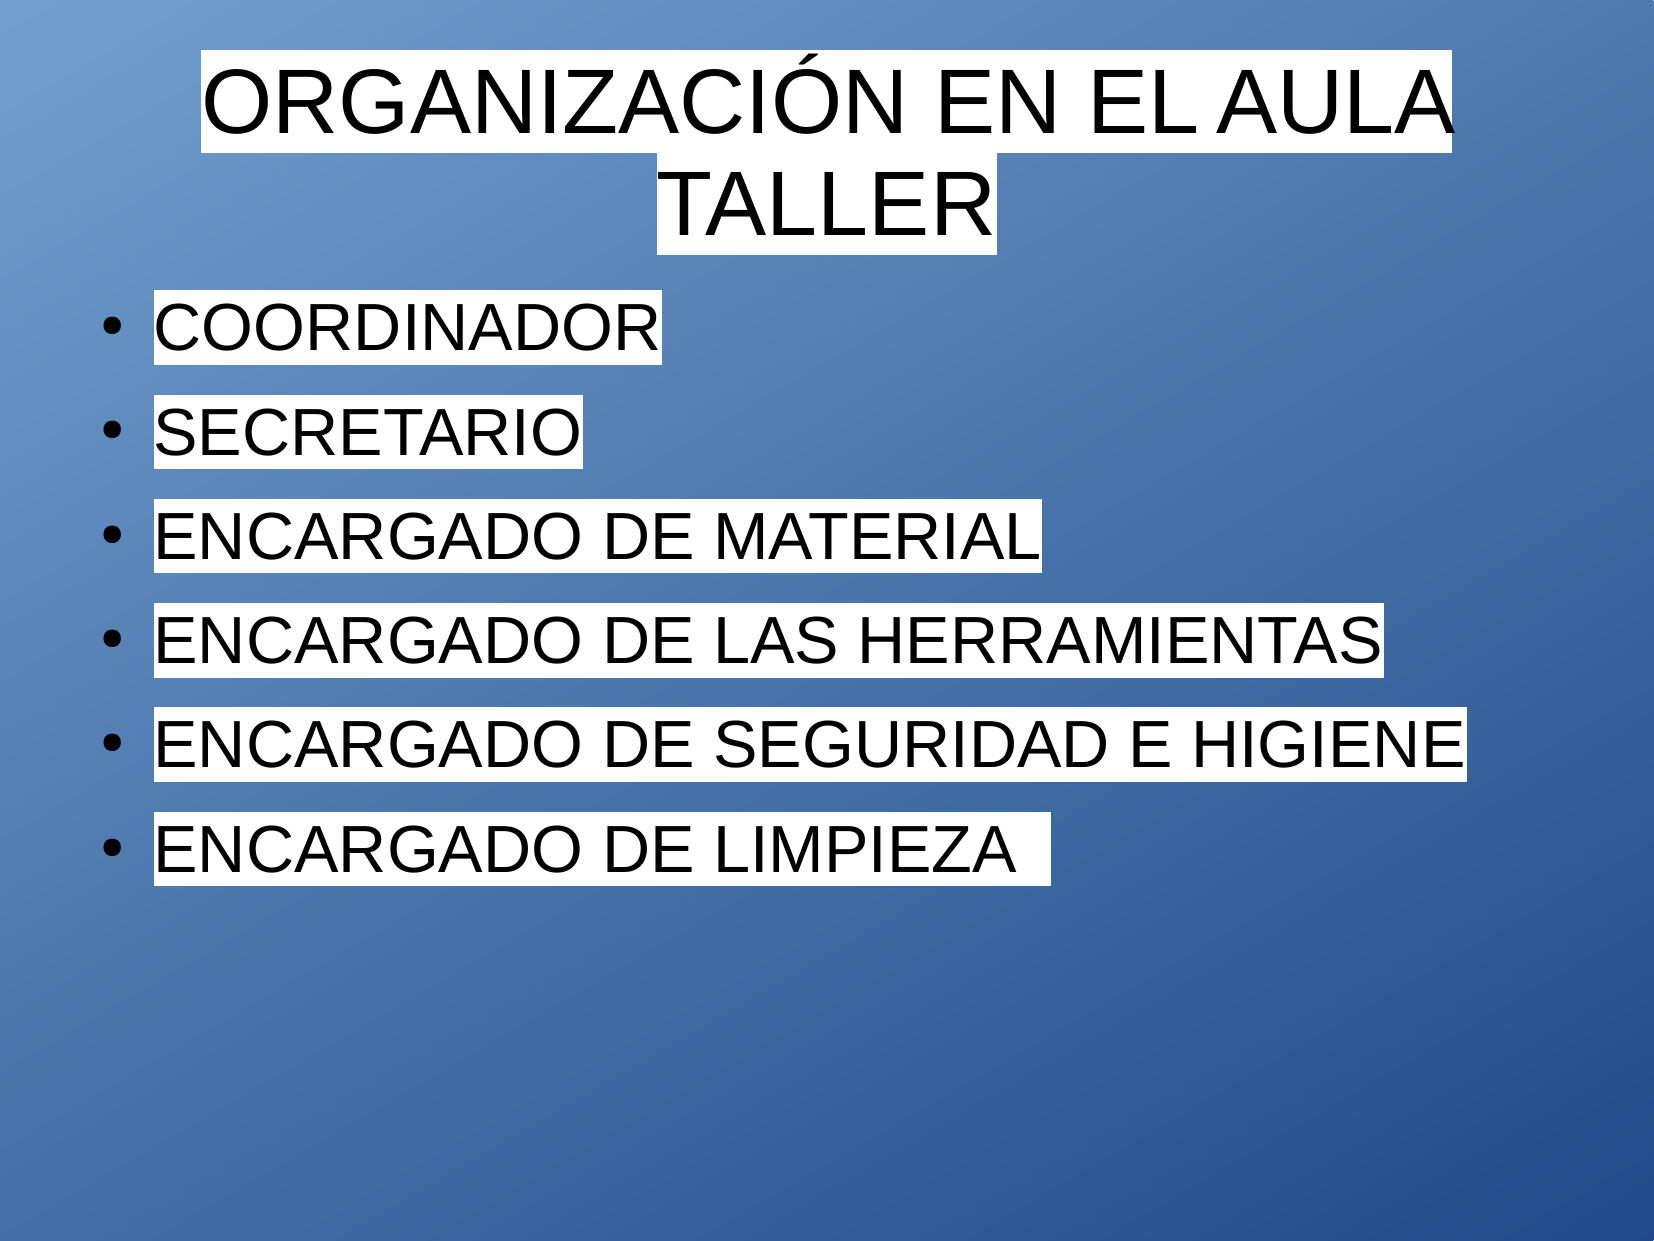

# ORGANIZACIÓN EN EL AULA TALLER
COORDINADOR
SECRETARIO
ENCARGADO DE MATERIAL
ENCARGADO DE LAS HERRAMIENTAS
ENCARGADO DE SEGURIDAD E HIGIENE
ENCARGADO DE LIMPIEZA